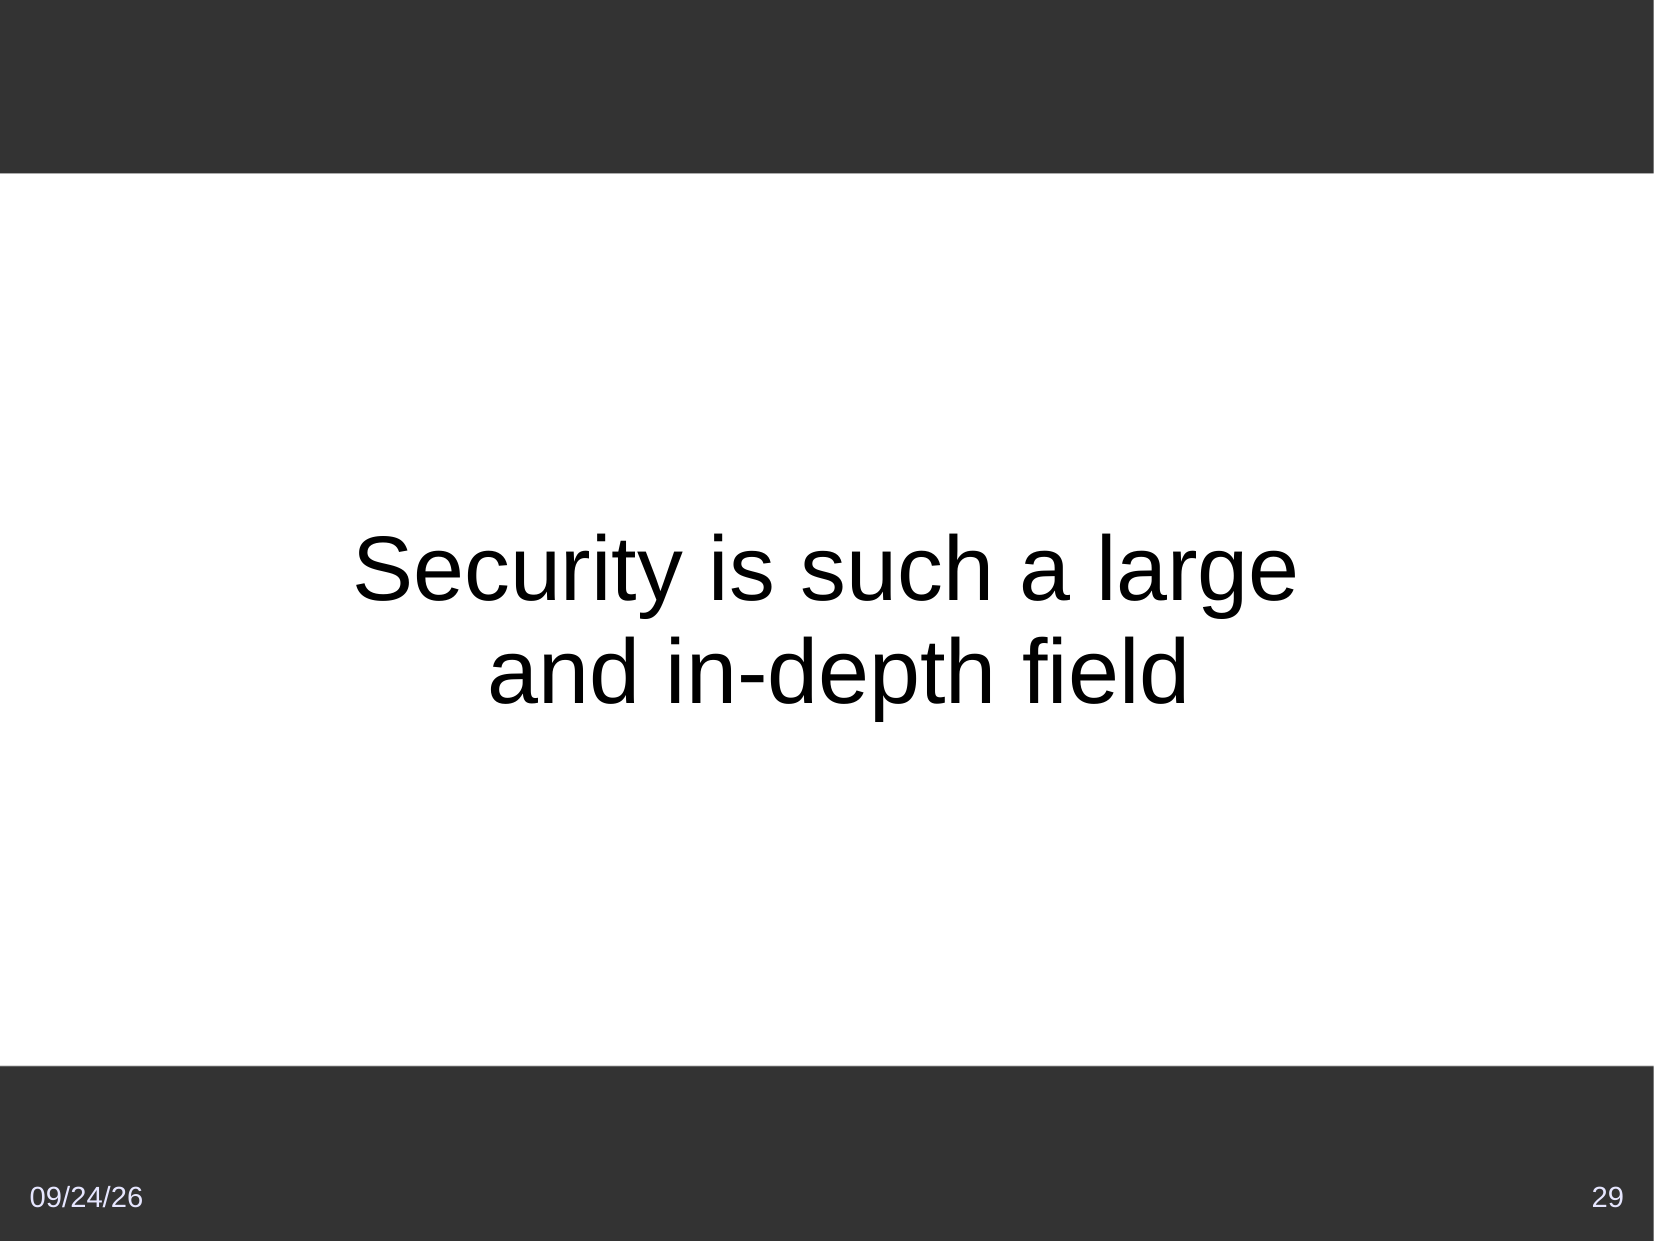

#
Security is such a large
 and in-depth field
29